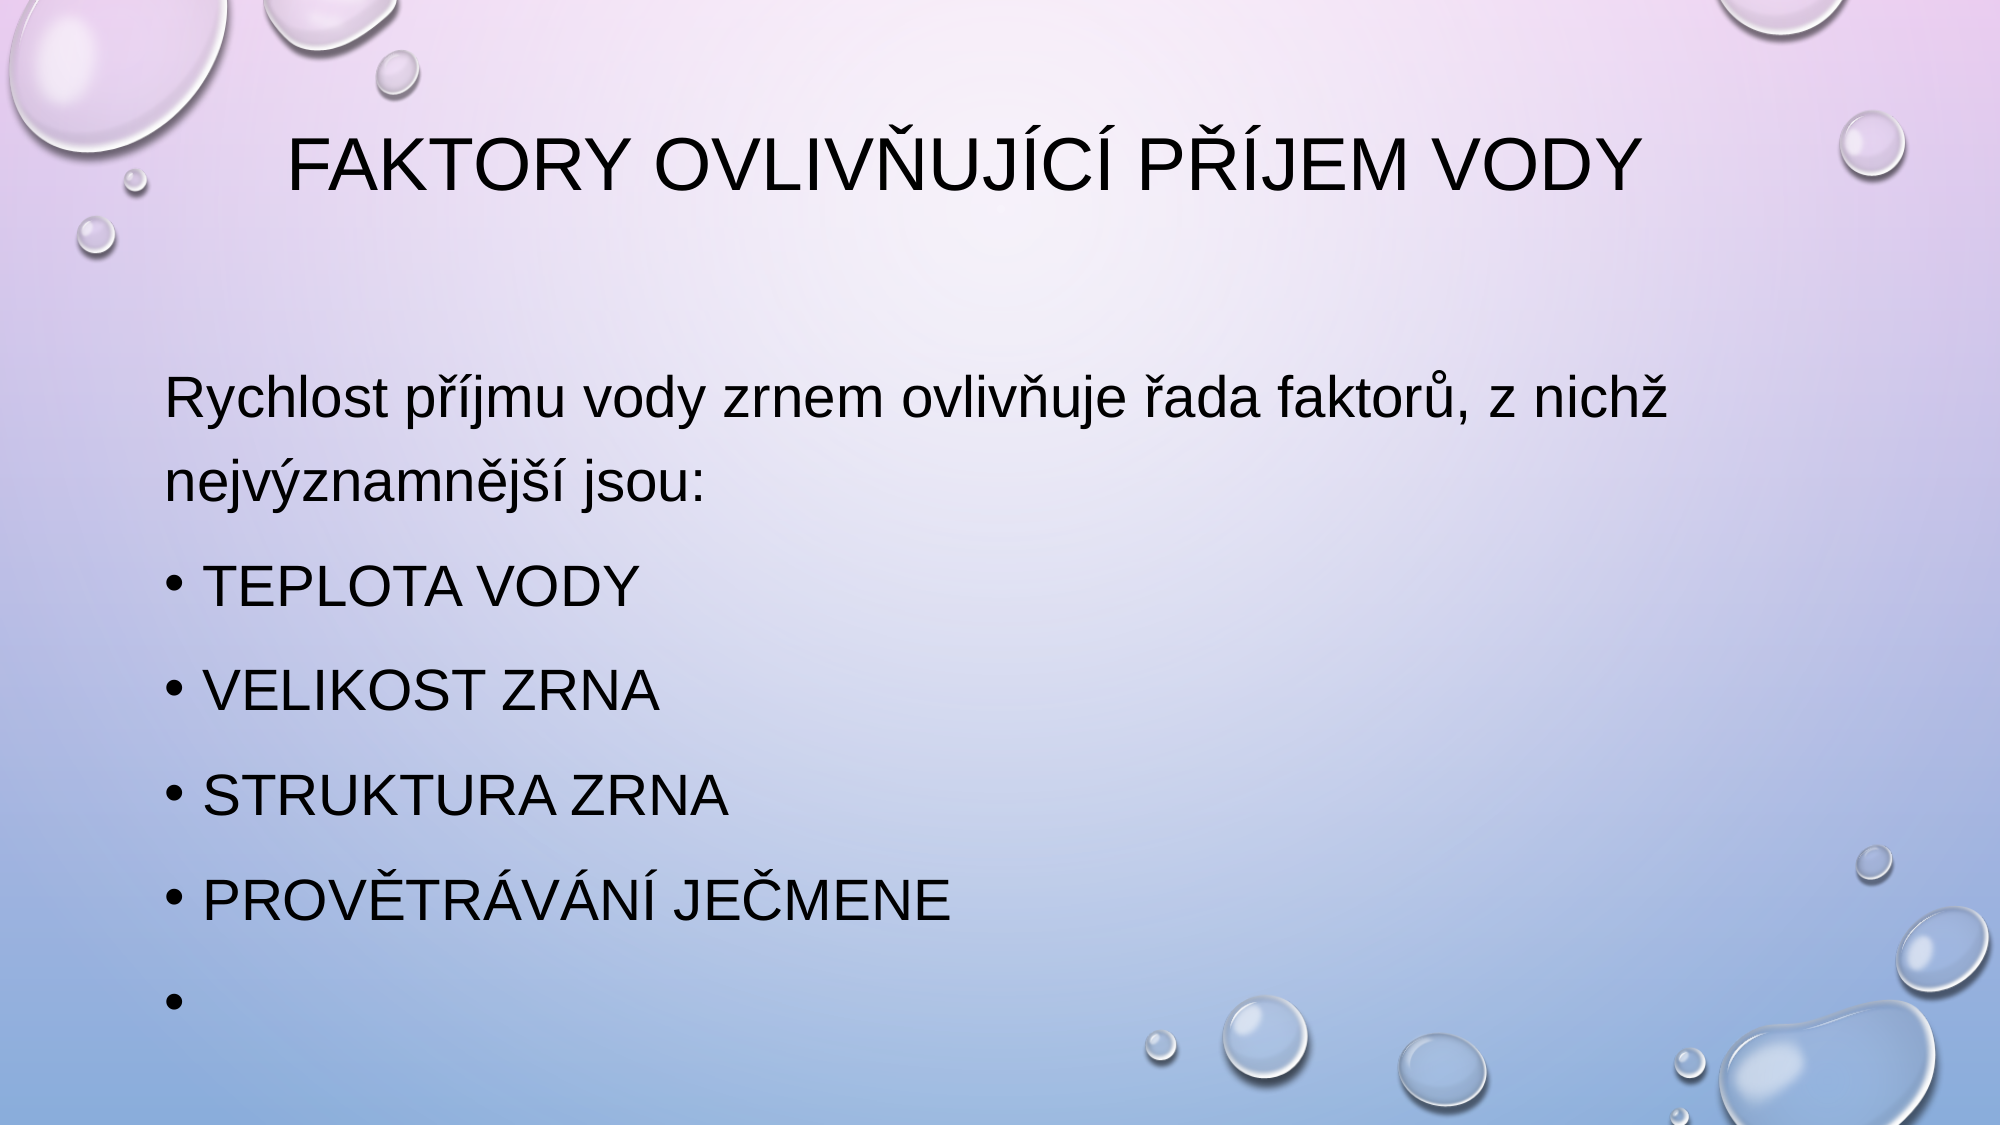

# Faktory ovlivňující příjem vody
Rychlost příjmu vody zrnem ovlivňuje řada faktorů, z nichž nejvýznamnější jsou:
Teplota vody
Velikost zrna
Struktura zrna
Provětrávání ječmene